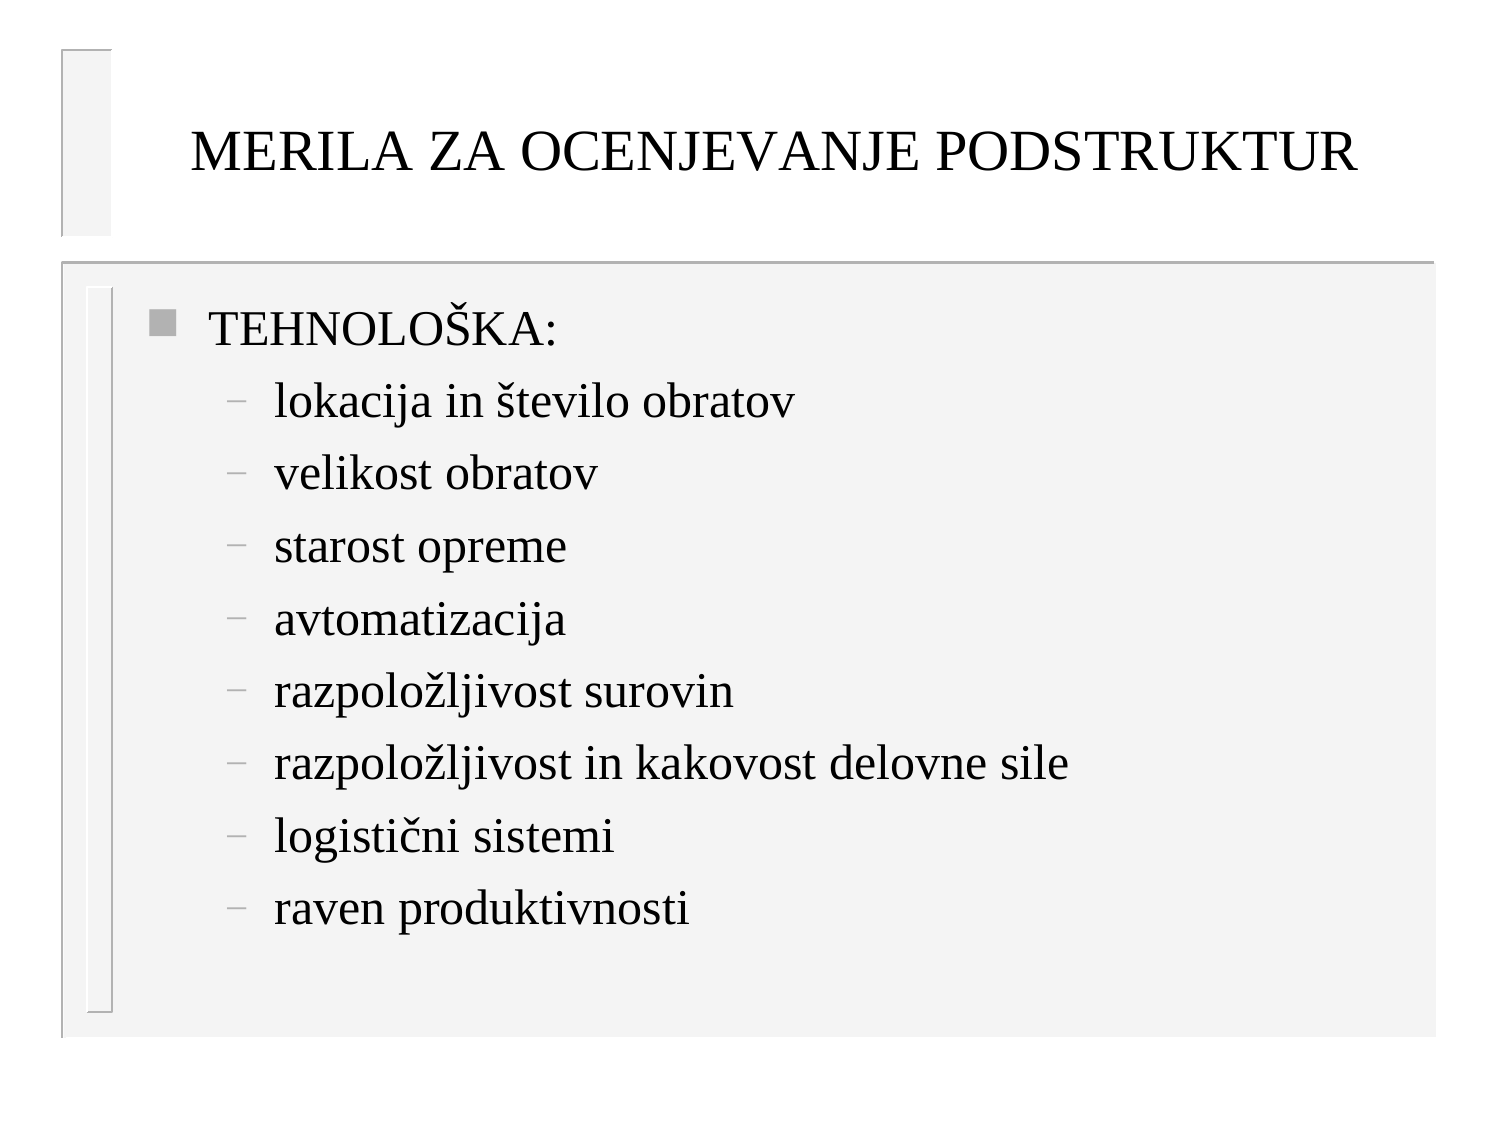

# MERILA ZA OCENJEVANJE PODSTRUKTUR
TEHNOLOŠKA:
lokacija in število obratov
velikost obratov
starost opreme
avtomatizacija
razpoložljivost surovin
razpoložljivost in kakovost delovne sile
logistični sistemi
raven produktivnosti